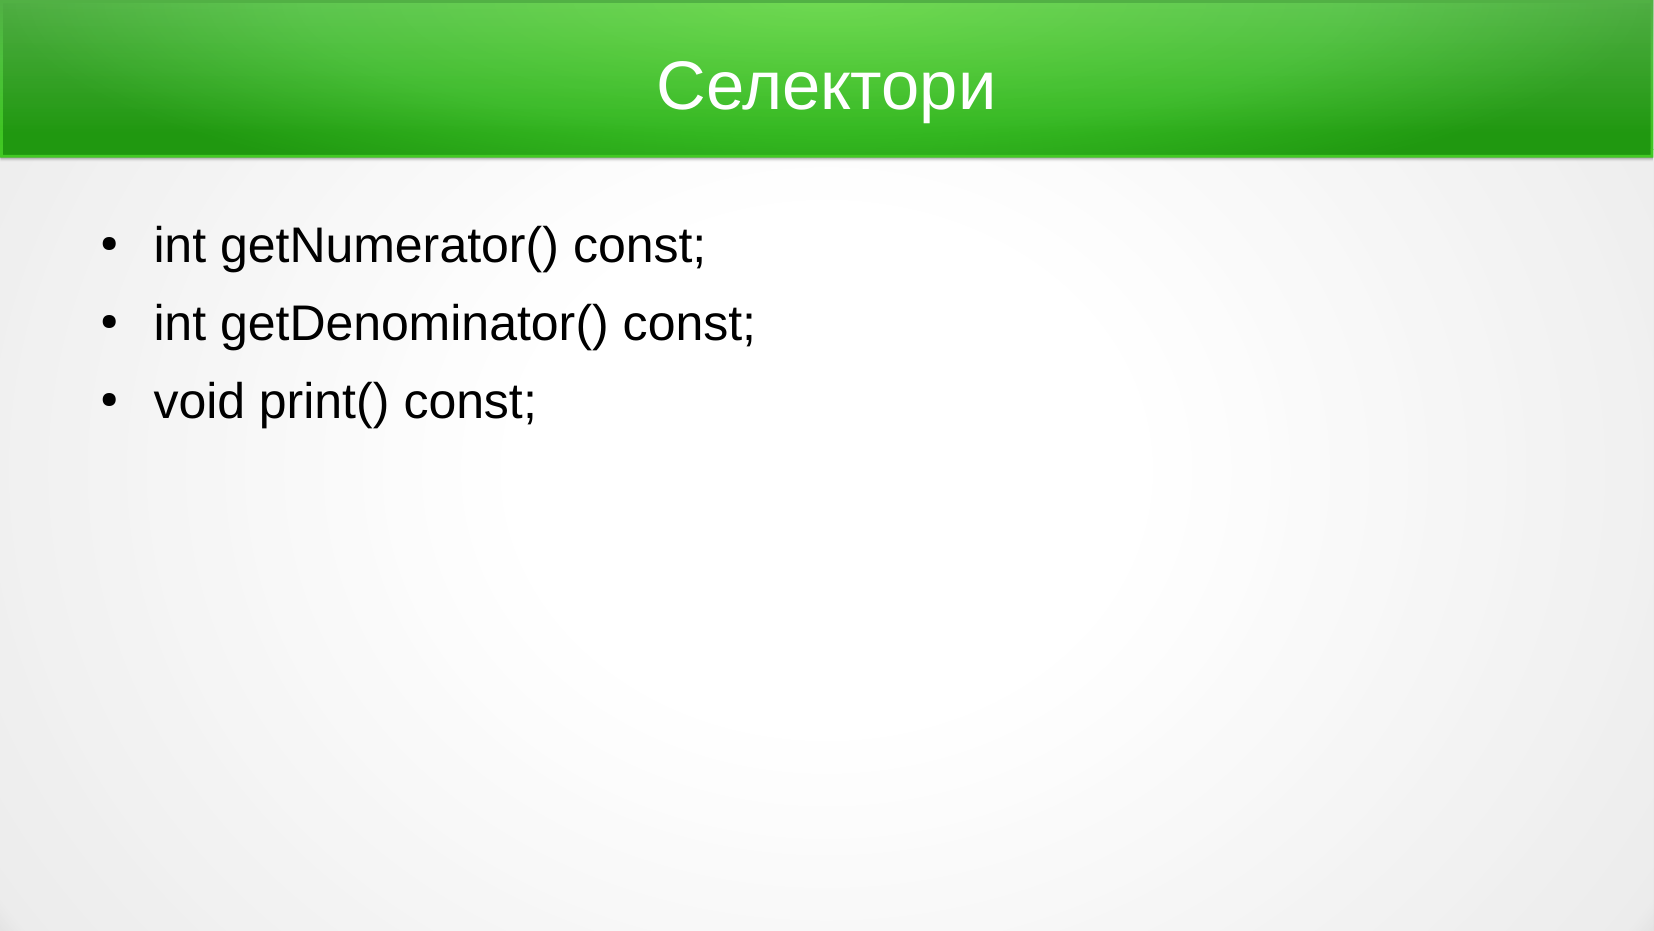

# Селектори
int getNumerator() const;
int getDenominator() const;
void print() const;